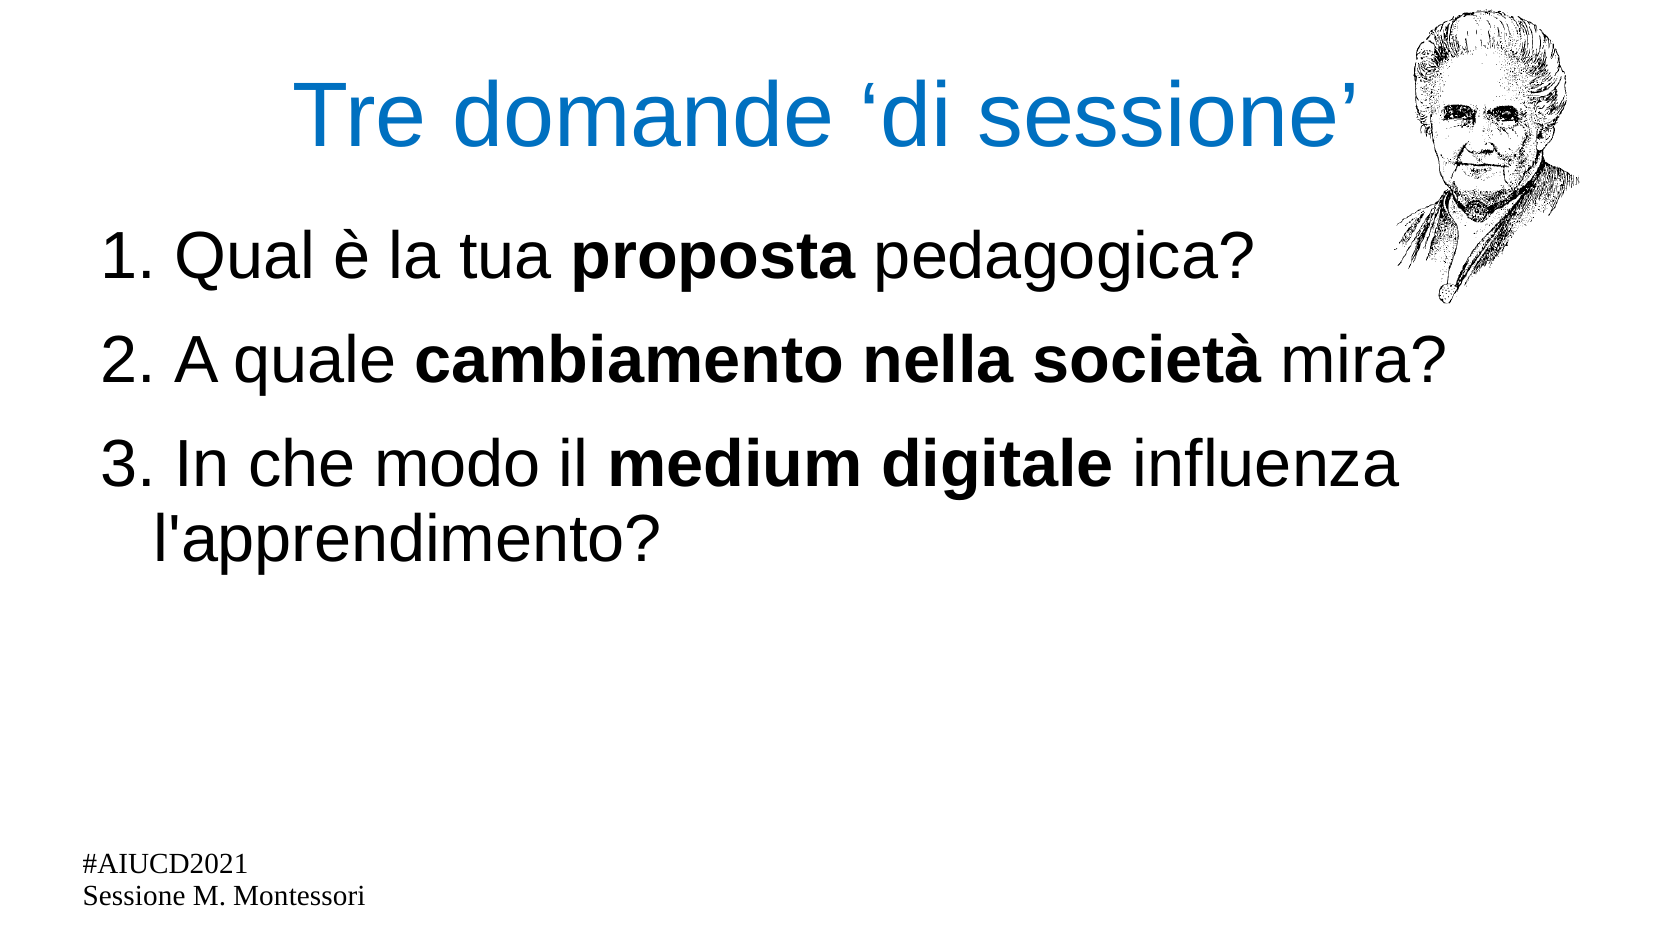

# Tre domande ‘di sessione’
 Qual è la tua proposta pedagogica?
 A quale cambiamento nella società mira?
 In che modo il medium digitale influenza l'apprendimento?